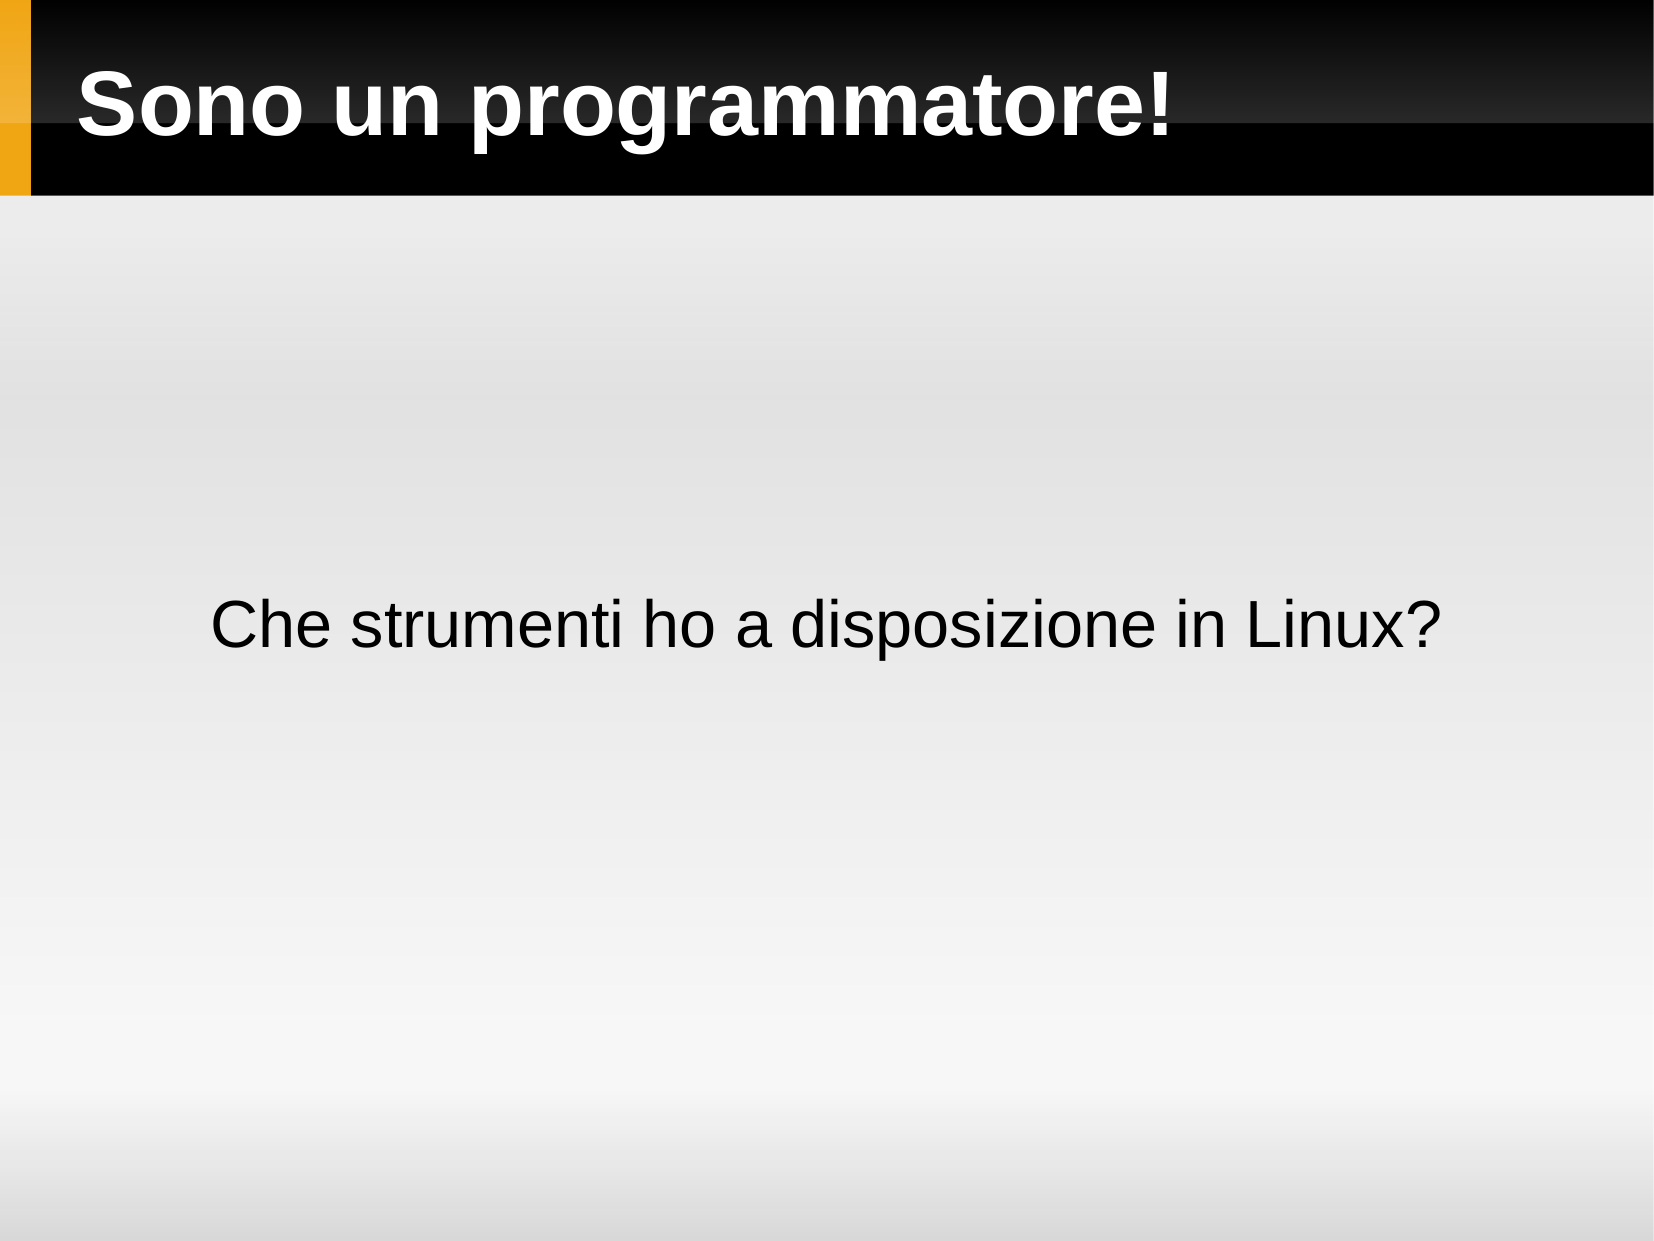

# Sono un programmatore!
Che strumenti ho a disposizione in Linux?